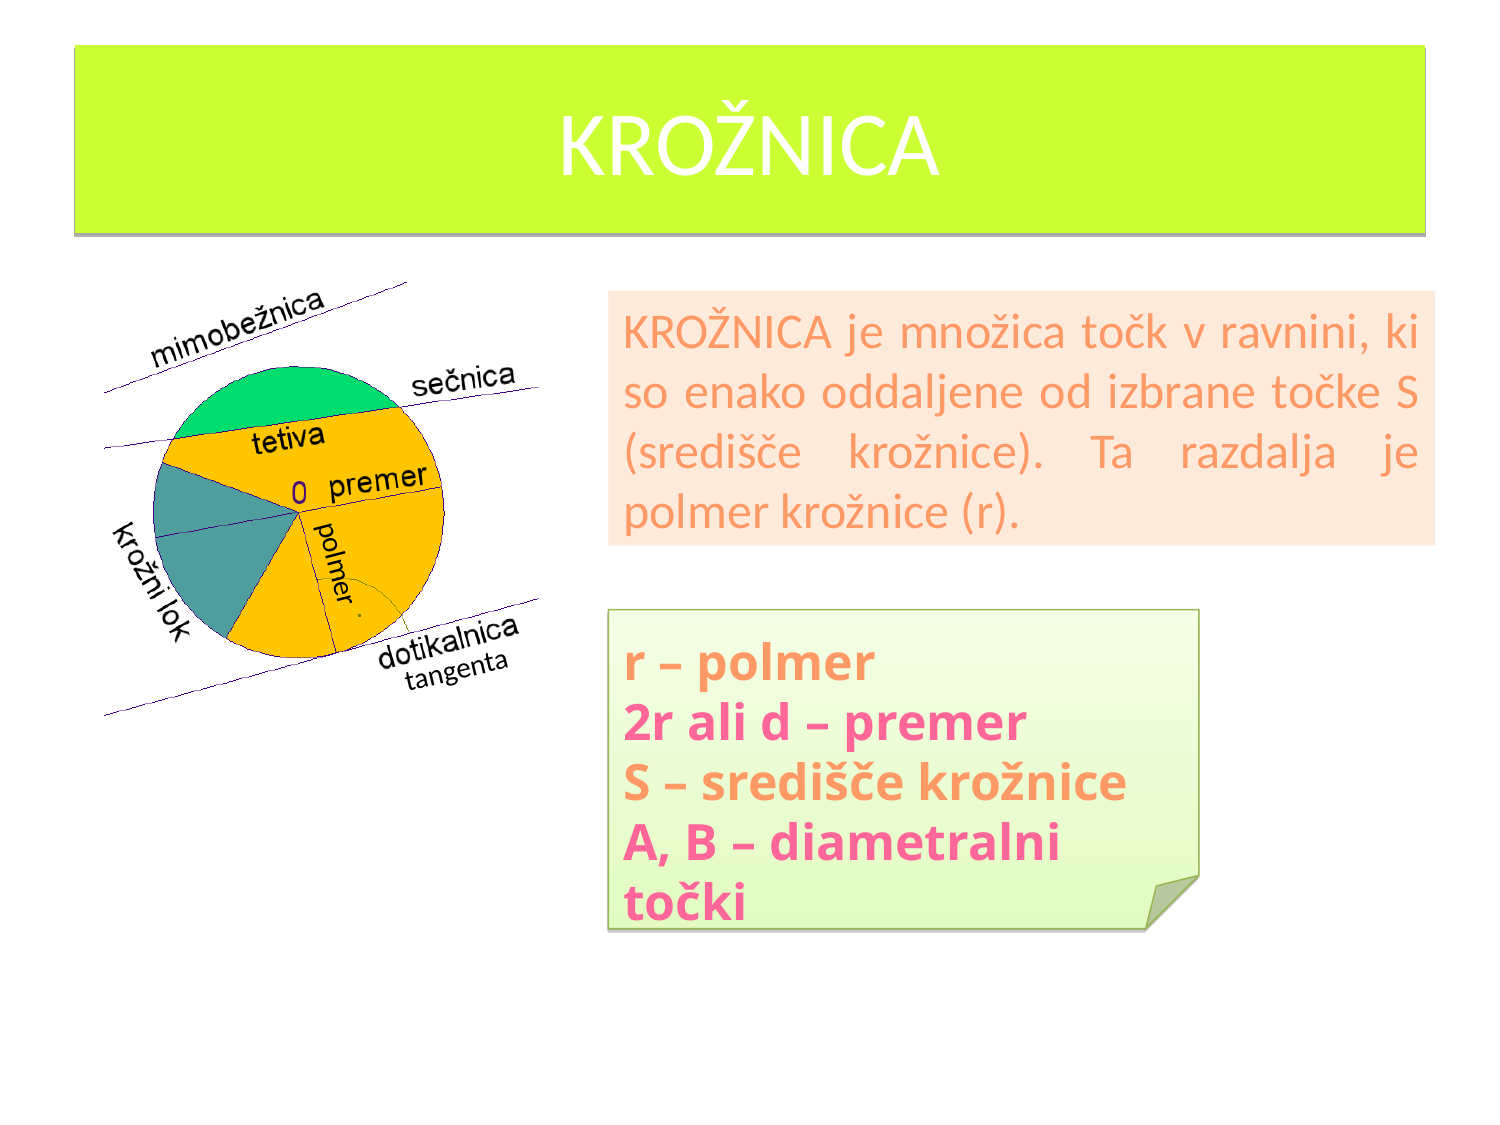

# KROŽNICA
KROŽNICA je množica točk v ravnini, ki so enako oddaljene od izbrane točke S (središče krožnice). Ta razdalja je polmer krožnice (r).
polmer
r – polmer
2r ali d – premer
S – središče krožnice
A, B – diametralni točki
tangenta